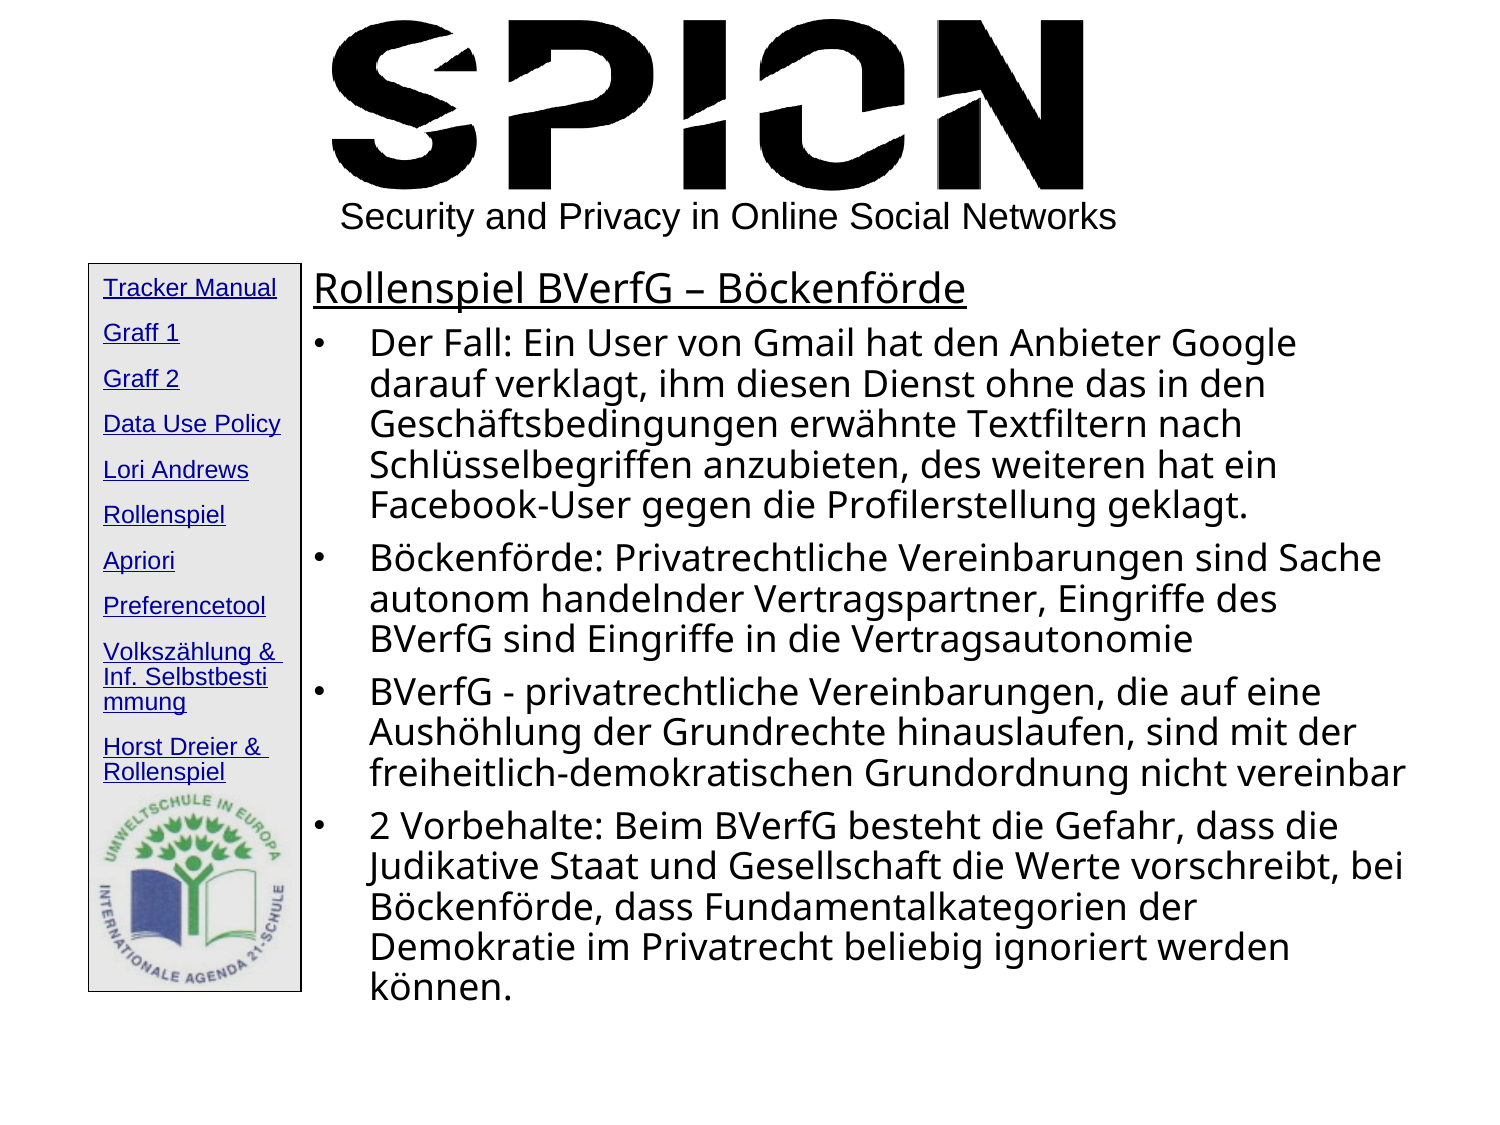

# Rollenspiel BVerfG – Böckenförde
Der Fall: Ein User von Gmail hat den Anbieter Google darauf verklagt, ihm diesen Dienst ohne das in den Geschäftsbedingungen erwähnte Textfiltern nach Schlüsselbegriffen anzubieten, des weiteren hat ein Facebook-User gegen die Profilerstellung geklagt.
Böckenförde: Privatrechtliche Vereinbarungen sind Sache autonom handelnder Vertragspartner, Eingriffe des BVerfG sind Eingriffe in die Vertragsautonomie
BVerfG - privatrechtliche Vereinbarungen, die auf eine Aushöhlung der Grundrechte hinauslaufen, sind mit der freiheitlich-demokratischen Grundordnung nicht vereinbar
2 Vorbehalte: Beim BVerfG besteht die Gefahr, dass die Judikative Staat und Gesellschaft die Werte vorschreibt, bei Böckenförde, dass Fundamentalkategorien der Demokratie im Privatrecht beliebig ignoriert werden können.